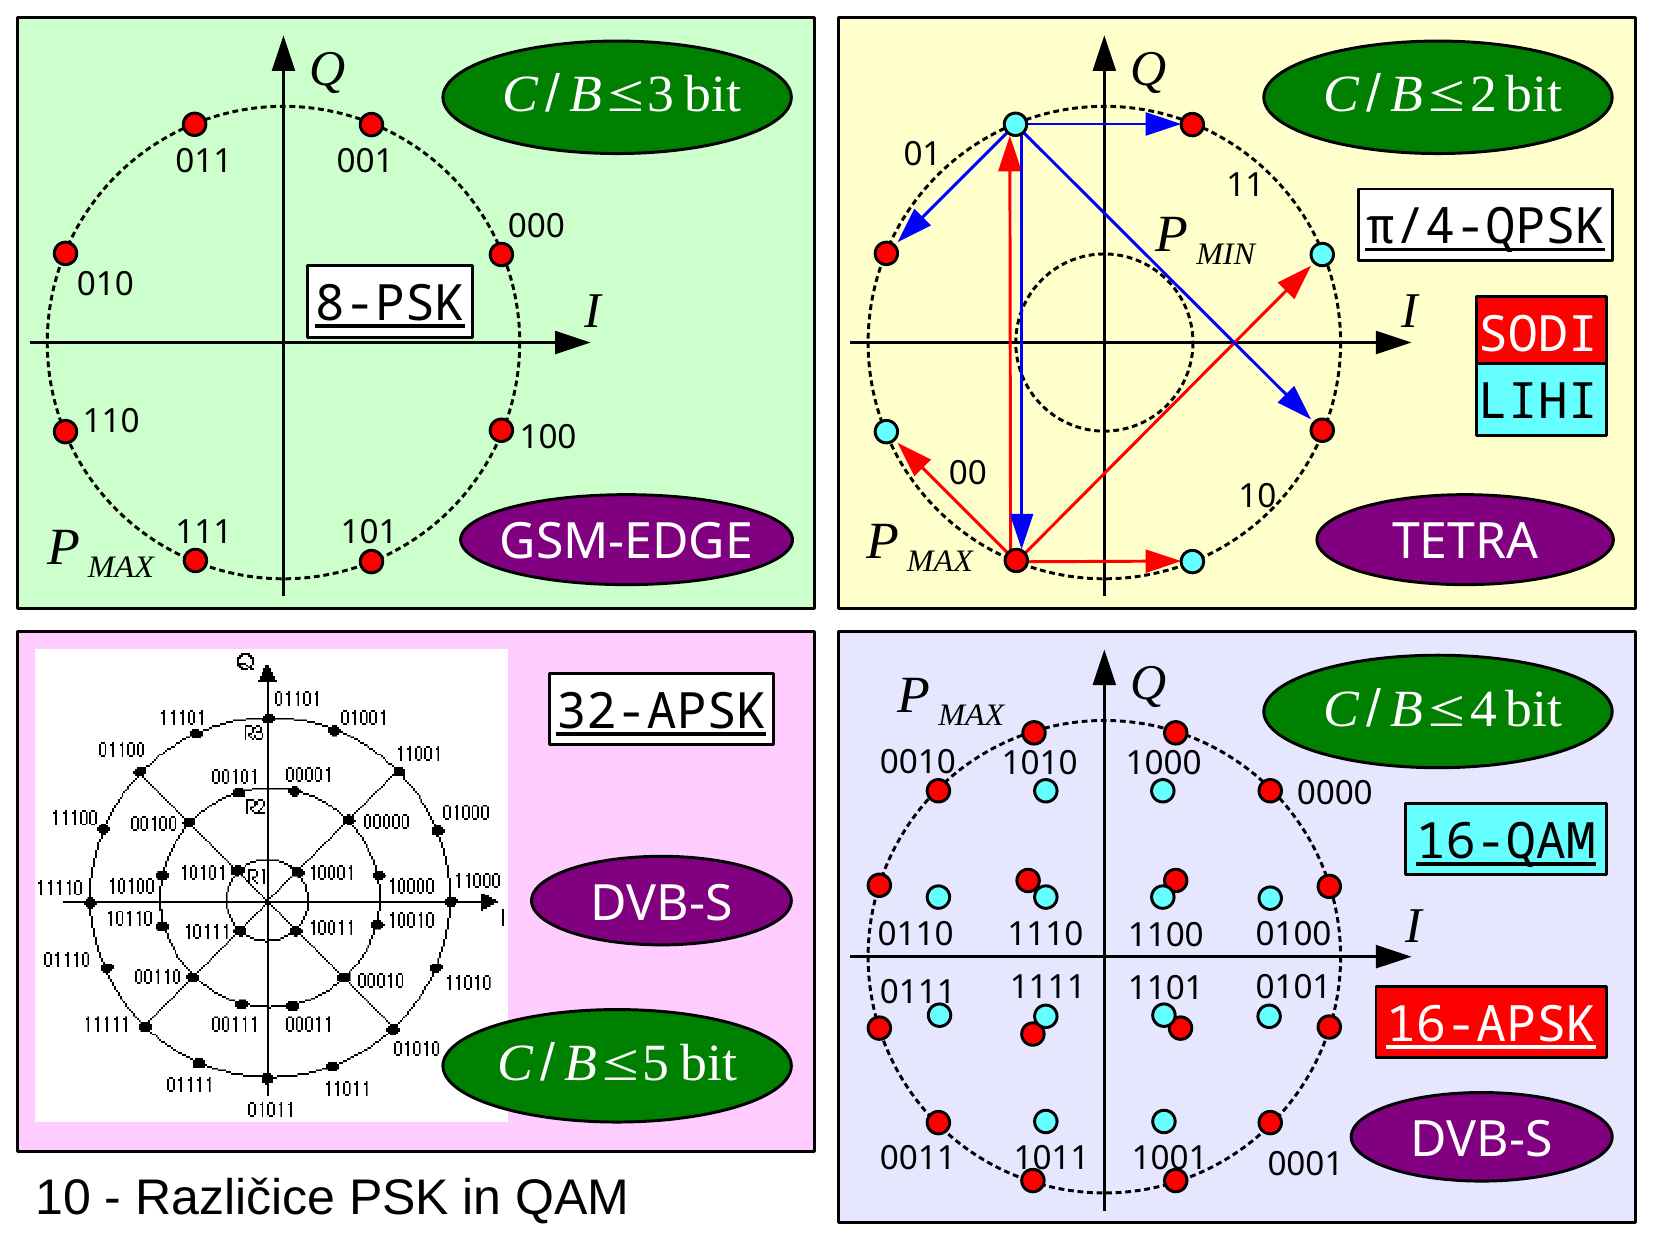

Q
Q
01
011
001
11
π/4-QPSK
000
010
8-PSK
I
I
SODI
LIHI
110
100
00
10
GSM-EDGE
TETRA
111
101
Q
32-APSK
0010
1010
1000
0000
16-QAM
DVB-S
I
0110
1110
0100
1100
1111
0101
1101
0111
16-APSK
DVB-S
0011
1011
1001
0001
10 - Različice PSK in QAM